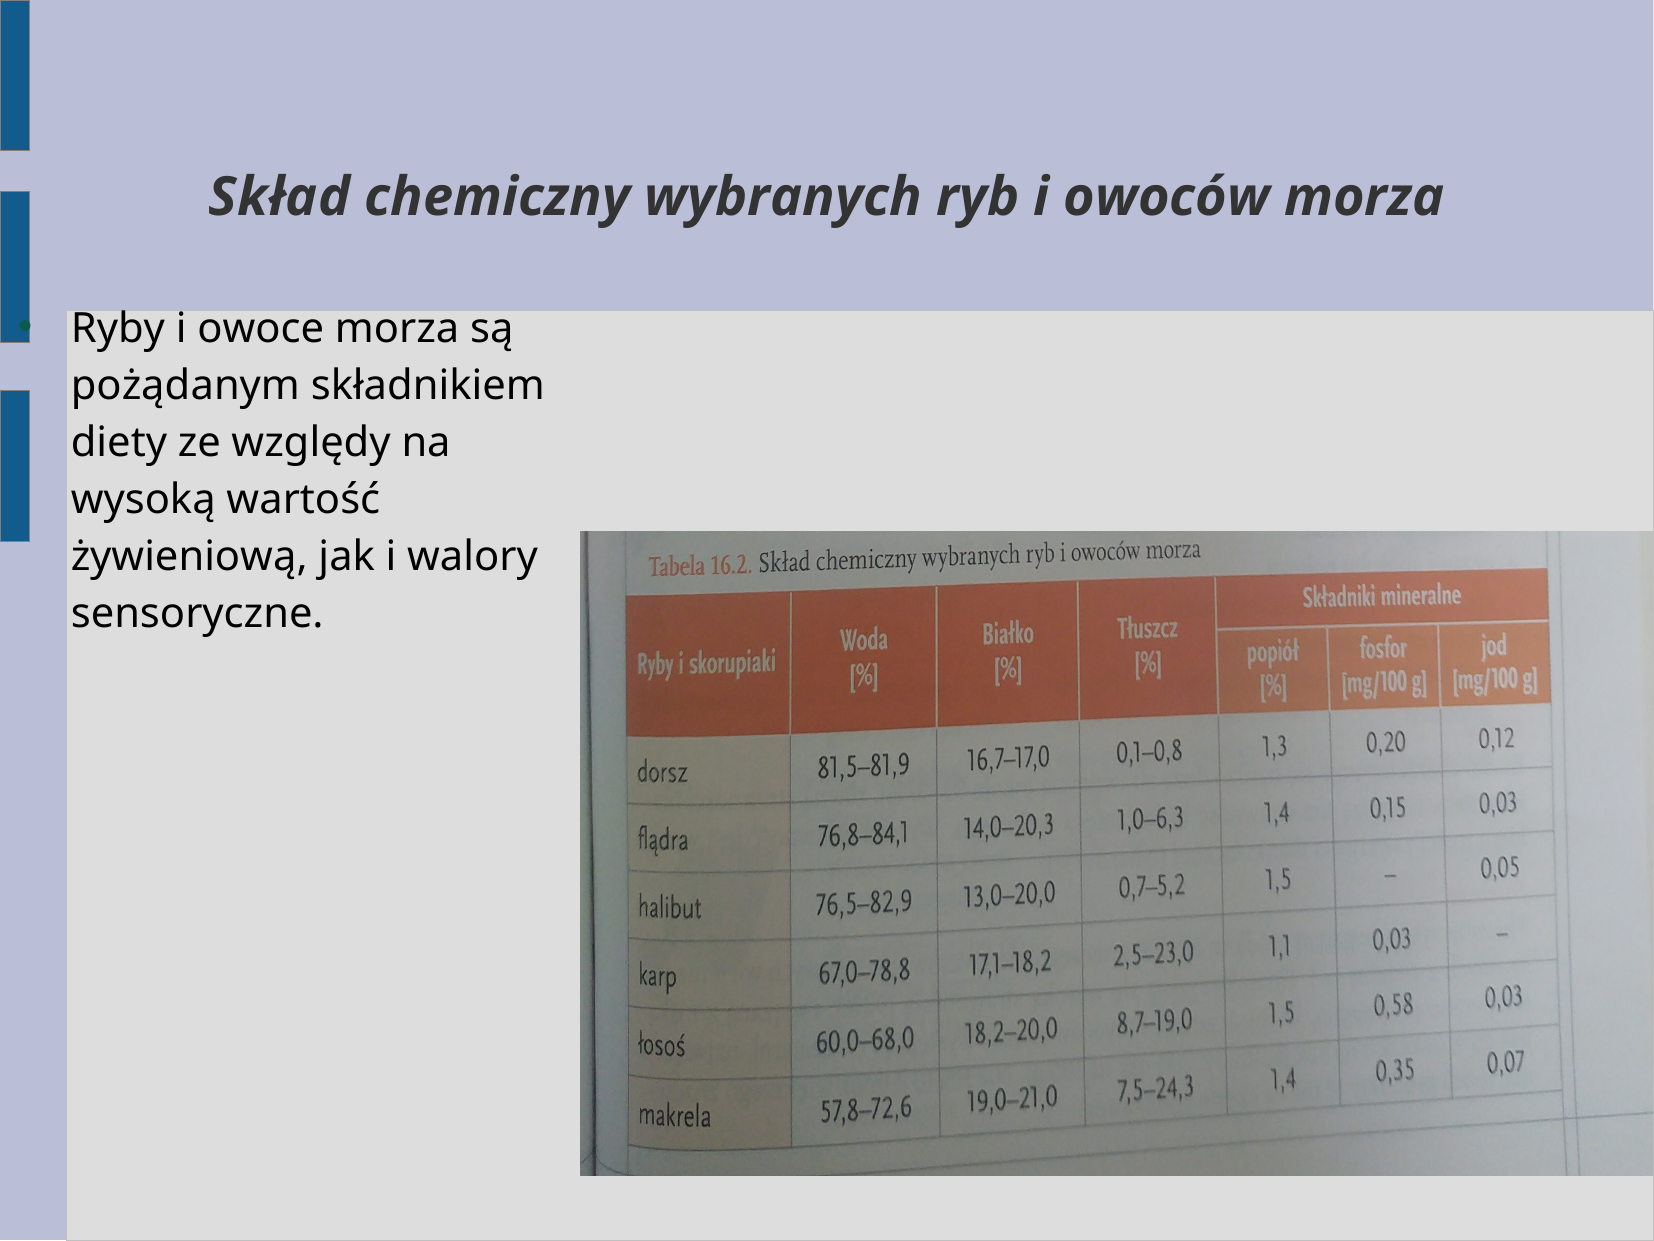

# Skład chemiczny wybranych ryb i owoców morza
Ryby i owoce morza są pożądanym składnikiem diety ze względy na wysoką wartość żywieniową, jak i walory sensoryczne.